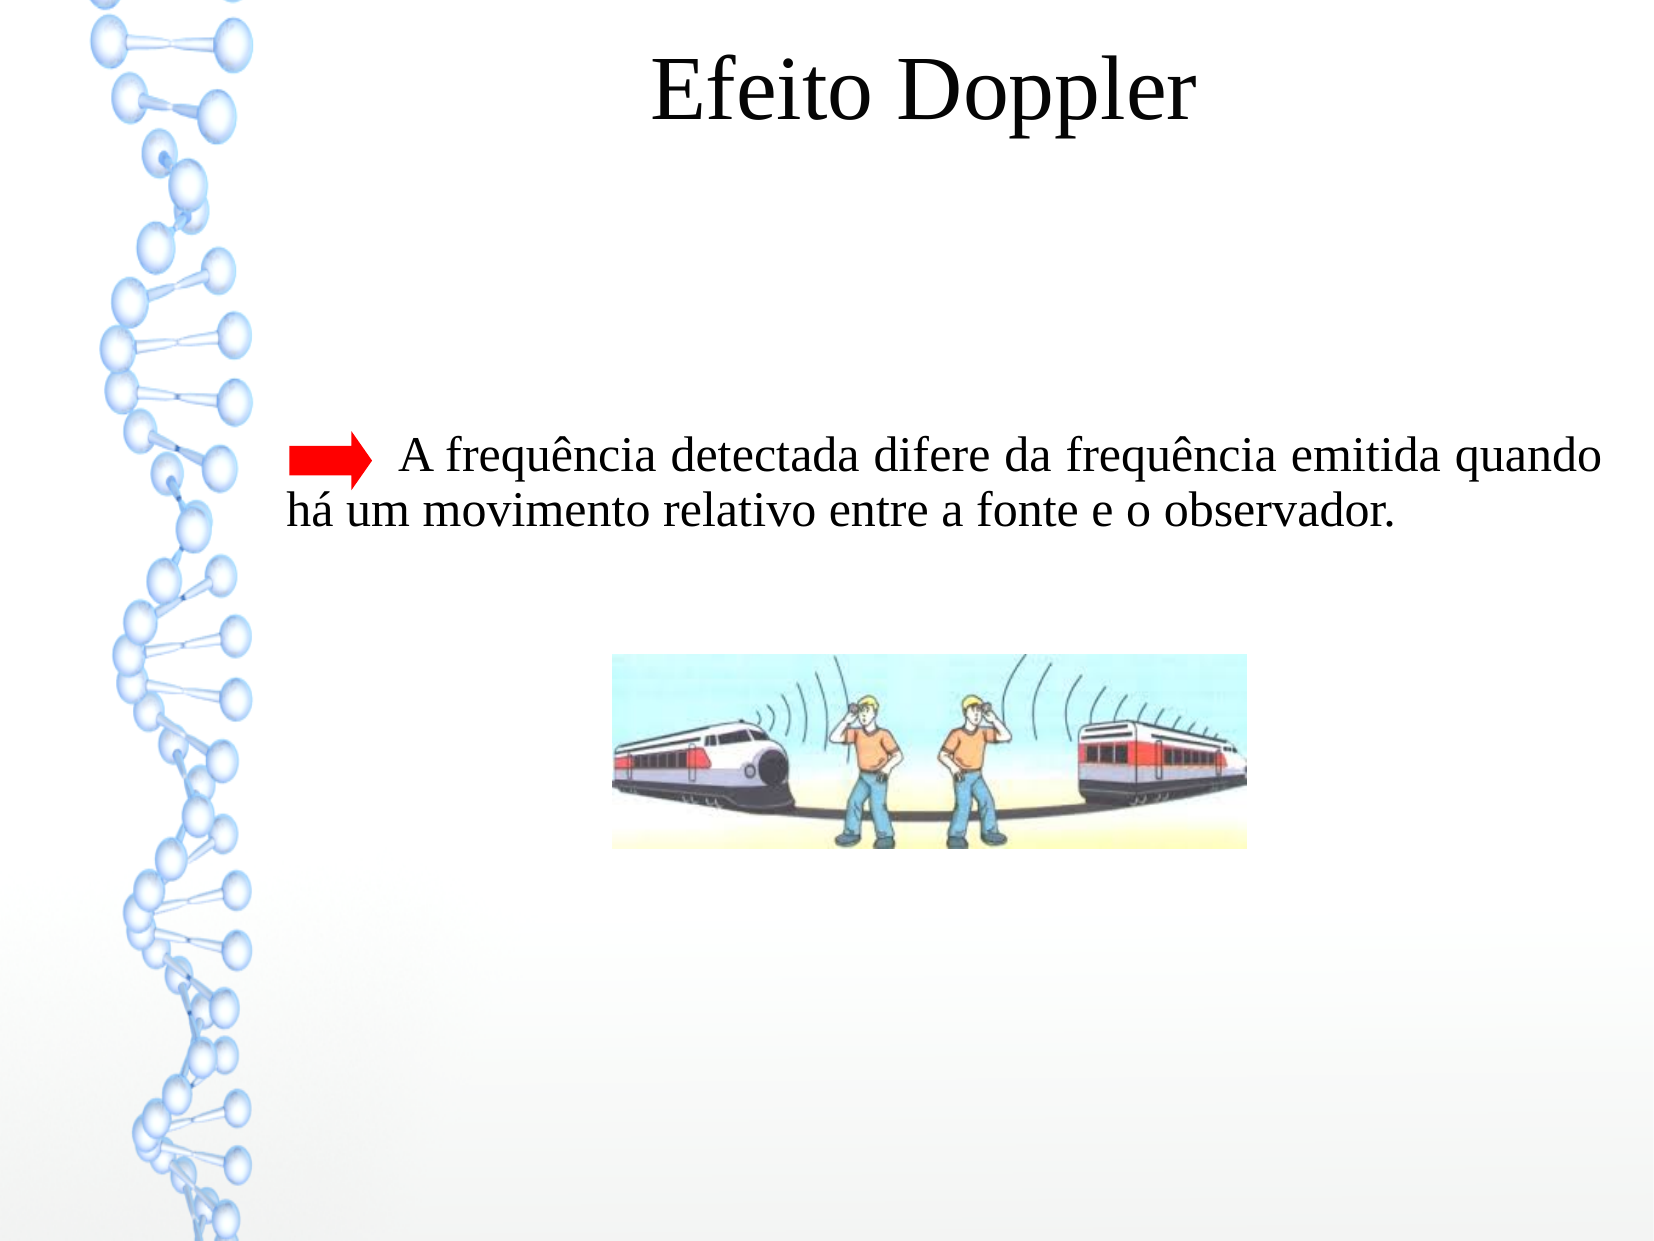

# Efeito Doppler
 A frequência detectada difere da frequência emitida quando há um movimento relativo entre a fonte e o observador.